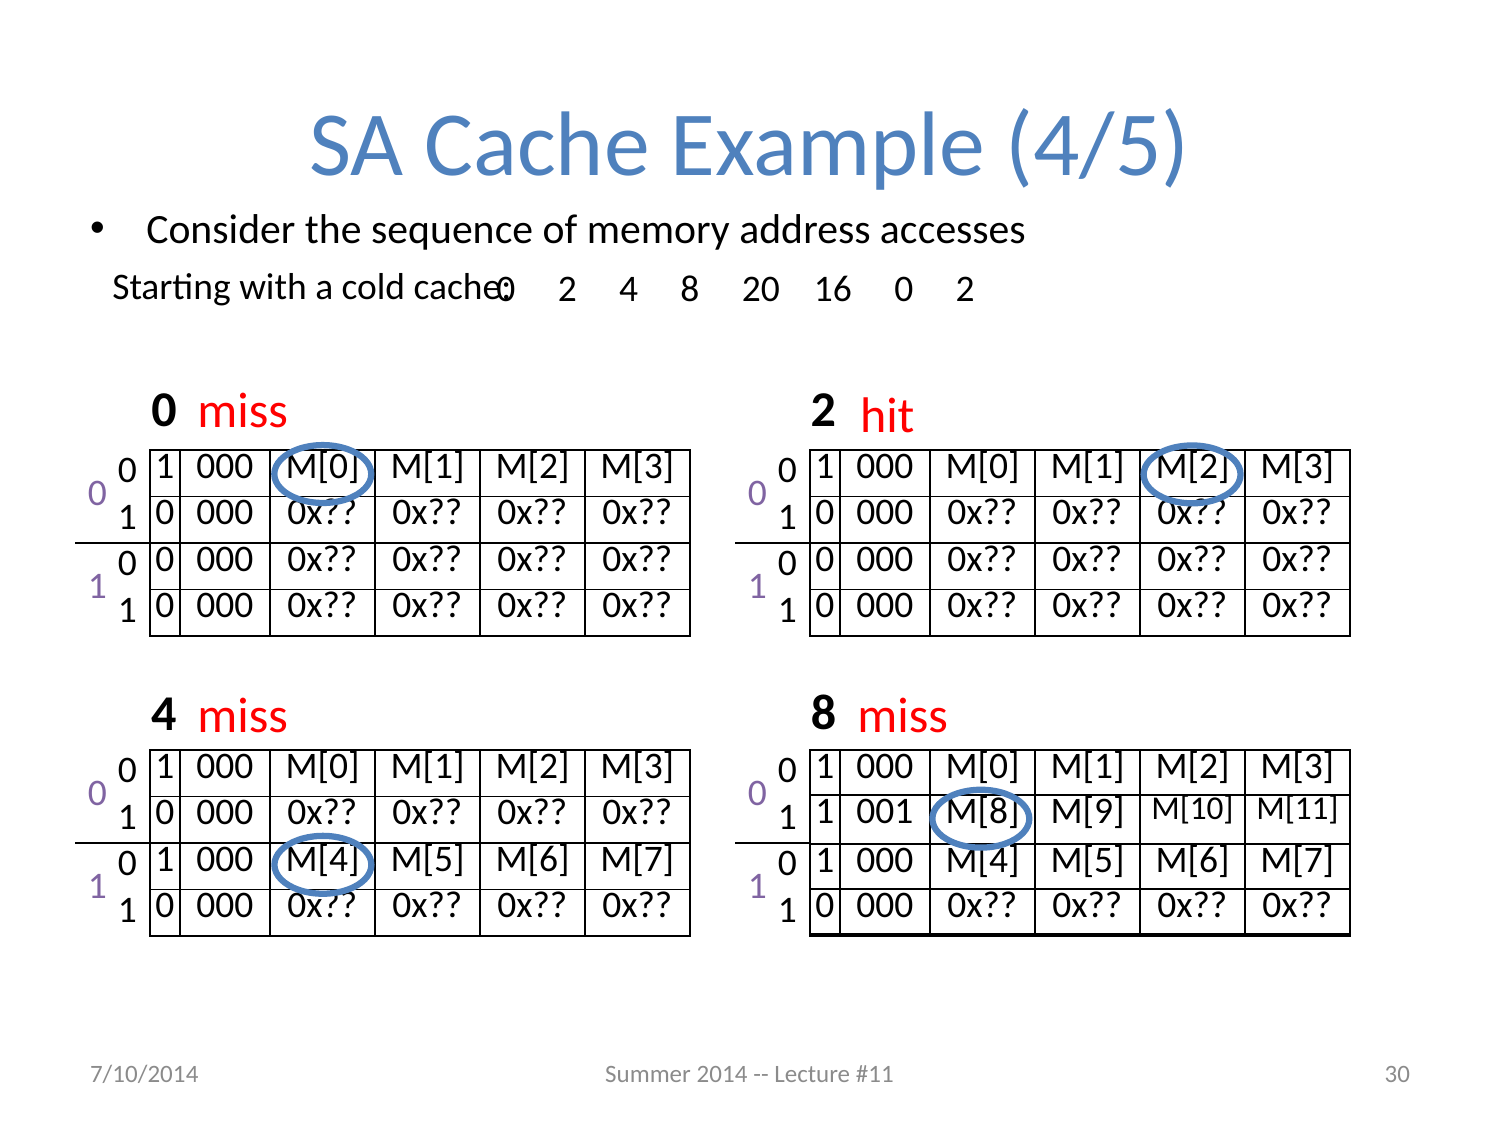

# SA Cache Example (4/5)
Consider the sequence of memory address accesses
 0 2 4 8 20 16 0 2
Starting with a cold cache:
0
2
miss
hit
| 0 |
| --- |
| 1 |
| 0 |
| --- |
| 1 |
| 0 |
| 1 |
| 0 | 000 | 0x?? | 0x?? | 0x?? | 0x?? |
| --- | --- | --- | --- | --- | --- |
| 0 | 000 | 0x?? | 0x?? | 0x?? | 0x?? |
| 0 | 000 | 0x?? | 0x?? | 0x?? | 0x?? |
| 0 | 000 | 0x?? | 0x?? | 0x?? | 0x?? |
| 1 | 000 | M[0] | M[1] | M[2] | M[3] |
| --- | --- | --- | --- | --- | --- |
| 0 | 000 | 0x?? | 0x?? | 0x?? | 0x?? |
| 0 | 000 | 0x?? | 0x?? | 0x?? | 0x?? |
| 0 | 000 | 0x?? | 0x?? | 0x?? | 0x?? |
| 0 |
| --- |
| 1 |
| 0 |
| --- |
| 1 |
| 0 |
| 1 |
| 1 | 000 | M[0] | M[1] | M[2] | M[3] |
| --- | --- | --- | --- | --- | --- |
| 0 | 000 | 0x?? | 0x?? | 0x?? | 0x?? |
| 0 | 000 | 0x?? | 0x?? | 0x?? | 0x?? |
| 0 | 000 | 0x?? | 0x?? | 0x?? | 0x?? |
8
4
miss
miss
| 0 |
| --- |
| 1 |
| 0 |
| --- |
| 1 |
| 0 |
| 1 |
| 1 | 000 | M[0] | M[1] | M[2] | M[3] |
| --- | --- | --- | --- | --- | --- |
| 0 | 000 | 0x?? | 0x?? | 0x?? | 0x?? |
| 0 | 000 | 0x?? | 0x?? | 0x?? | 0x?? |
| 0 | 000 | 0x?? | 0x?? | 0x?? | 0x?? |
| 1 | 000 | M[0] | M[1] | M[2] | M[3] |
| --- | --- | --- | --- | --- | --- |
| 0 | 000 | 0x?? | 0x?? | 0x?? | 0x?? |
| 1 | 000 | M[4] | M[5] | M[6] | M[7] |
| 0 | 000 | 0x?? | 0x?? | 0x?? | 0x?? |
| 0 |
| --- |
| 1 |
| 0 |
| --- |
| 1 |
| 0 |
| 1 |
| 1 | 000 | M[0] | M[1] | M[2] | M[3] |
| --- | --- | --- | --- | --- | --- |
| 0 | 000 | 0x?? | 0x?? | 0x?? | 0x?? |
| 1 | 000 | M[4] | M[5] | M[6] | M[7] |
| 0 | 000 | 0x?? | 0x?? | 0x?? | 0x?? |
| 1 | 000 | M[0] | M[1] | M[2] | M[3] |
| --- | --- | --- | --- | --- | --- |
| 1 | 001 | M[8] | M[9] | M[10] | M[11] |
| 1 | 000 | M[4] | M[5] | M[6] | M[7] |
| 0 | 000 | 0x?? | 0x?? | 0x?? | 0x?? |
7/10/2014
Summer 2014 -- Lecture #11